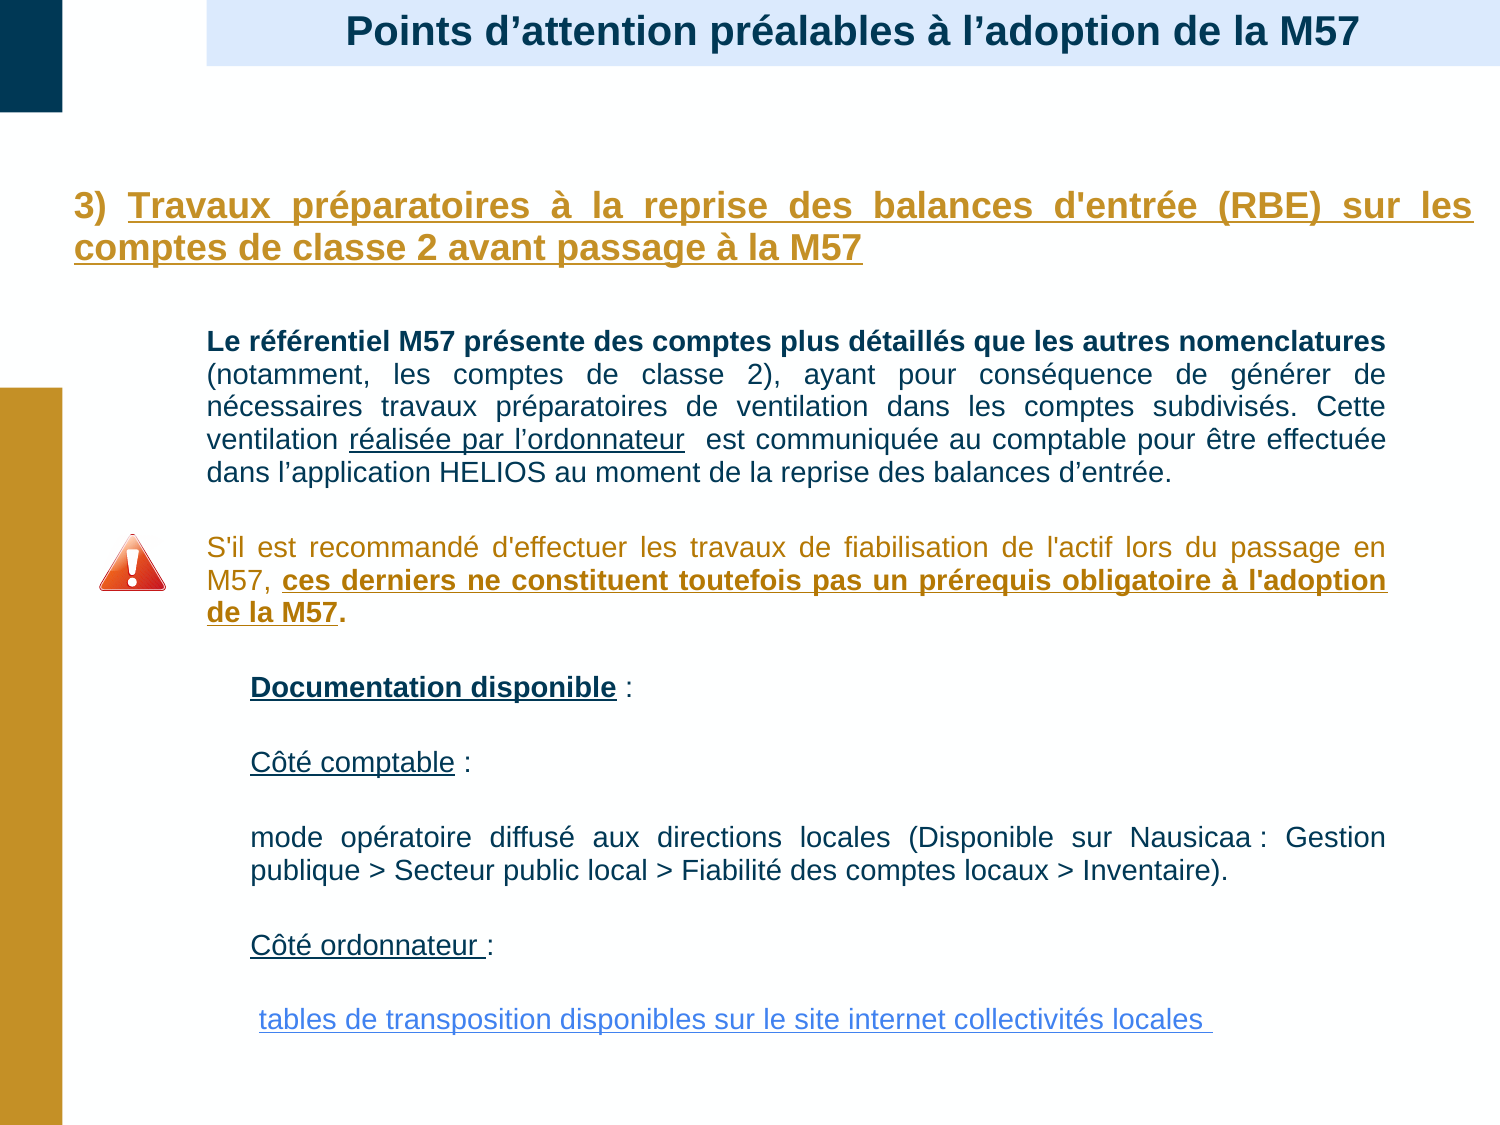

Points d’attention préalables à l’adoption de la M57
3) Travaux préparatoires à la reprise des balances d'entrée (RBE) sur les comptes de classe 2 avant passage à la M57
# Le référentiel M57 présente des comptes plus détaillés que les autres nomenclatures (notamment, les comptes de classe 2), ayant pour conséquence de générer de nécessaires travaux préparatoires de ventilation dans les comptes subdivisés. Cette ventilation réalisée par l’ordonnateur est communiquée au comptable pour être effectuée dans l’application HELIOS au moment de la reprise des balances d’entrée.
S'il est recommandé d'effectuer les travaux de fiabilisation de l'actif lors du passage en M57, ces derniers ne constituent toutefois pas un prérequis obligatoire à l'adoption de la M57.
Documentation disponible :
Côté comptable :
mode opératoire diffusé aux directions locales (Disponible sur Nausicaa : Gestion publique > Secteur public local > Fiabilité des comptes locaux > Inventaire).
Côté ordonnateur :
 tables de transposition disponibles sur le site internet collectivités locales